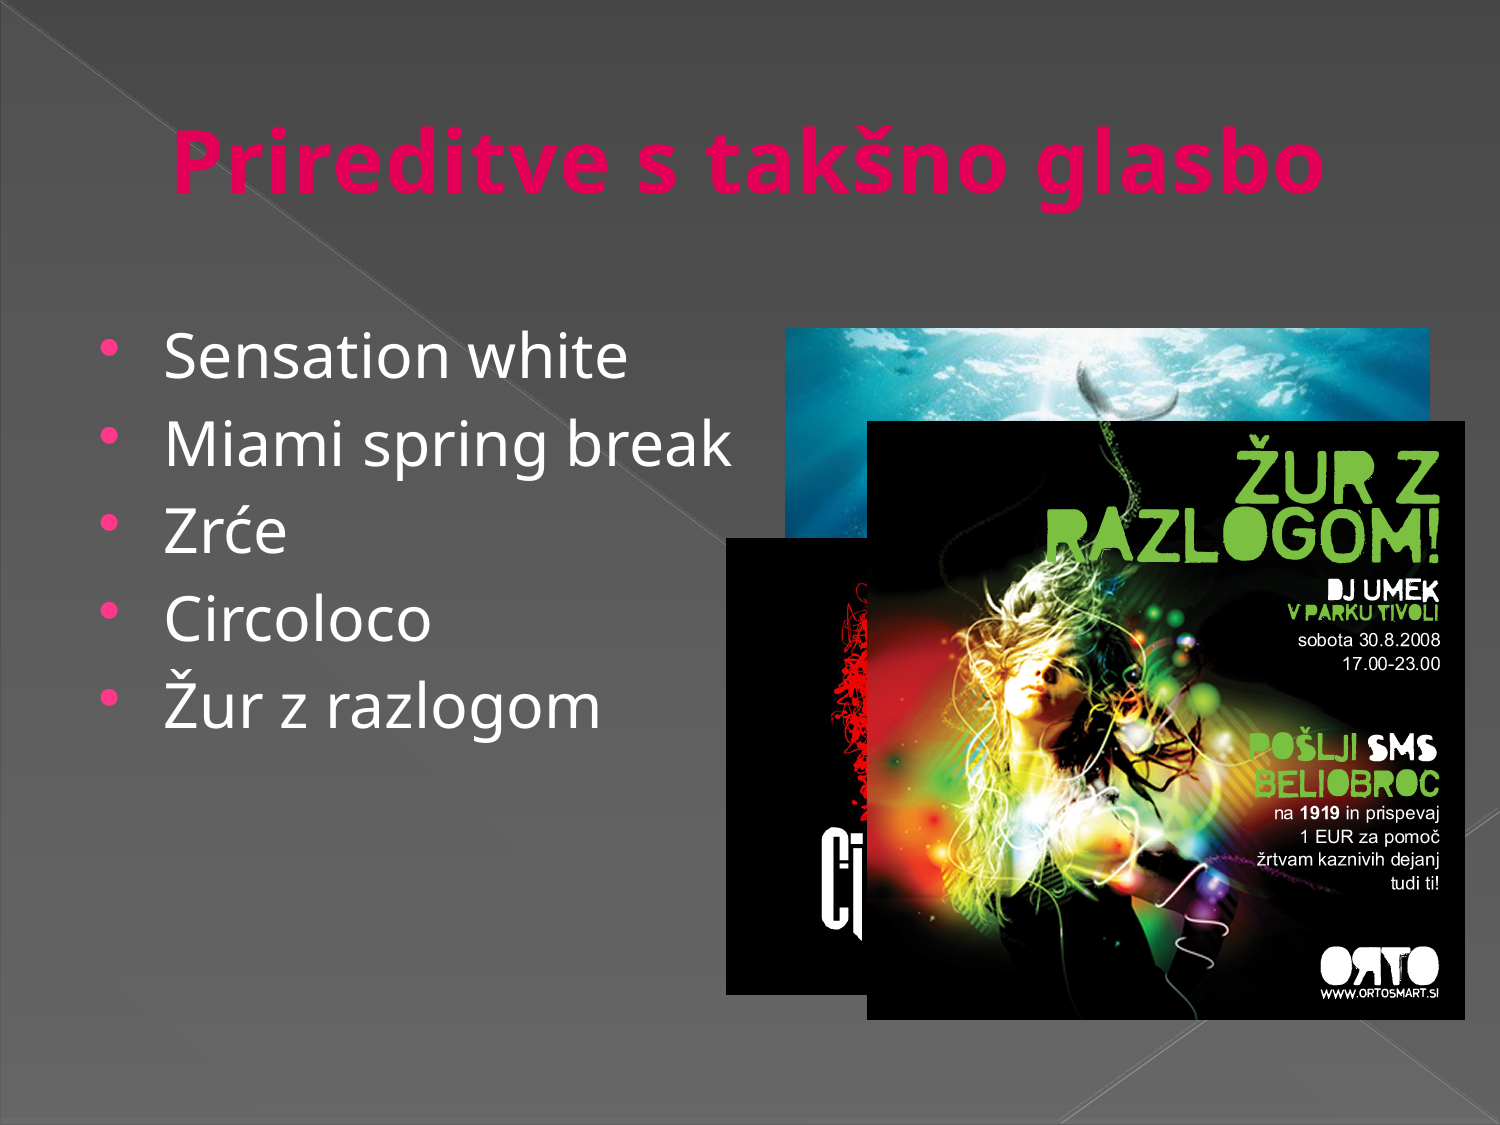

# Prireditve s takšno glasbo
Sensation white
Miami spring break
Zrće
Circoloco
Žur z razlogom